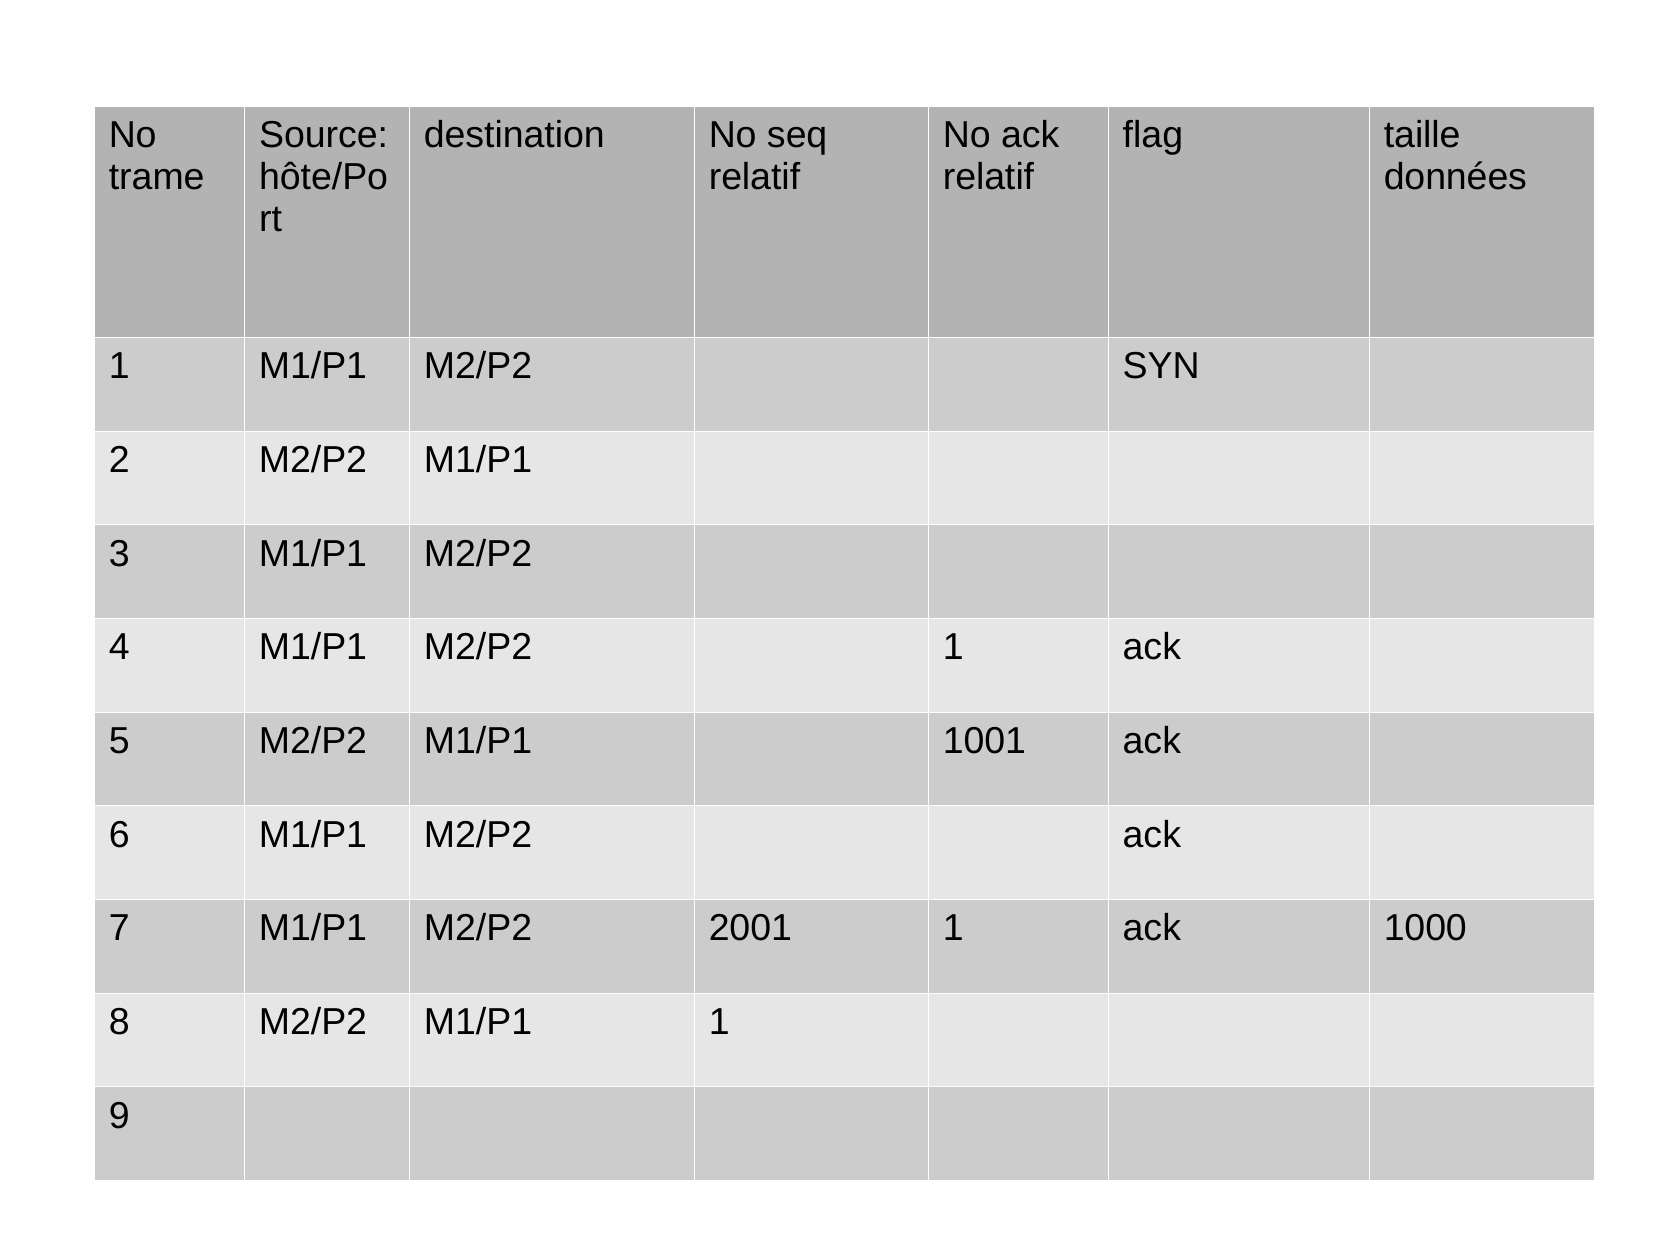

| No trame | Source: hôte/Port | destination | No seq relatif | No ack relatif | flag | taille données |
| --- | --- | --- | --- | --- | --- | --- |
| 1 | M1/P1 | M2/P2 | | | SYN | |
| 2 | M2/P2 | M1/P1 | | | | |
| 3 | M1/P1 | M2/P2 | | | | |
| 4 | M1/P1 | M2/P2 | | 1 | ack | |
| 5 | M2/P2 | M1/P1 | | 1001 | ack | |
| 6 | M1/P1 | M2/P2 | | | ack | |
| 7 | M1/P1 | M2/P2 | 2001 | 1 | ack | 1000 |
| 8 | M2/P2 | M1/P1 | 1 | | | |
| 9 | | | | | | |